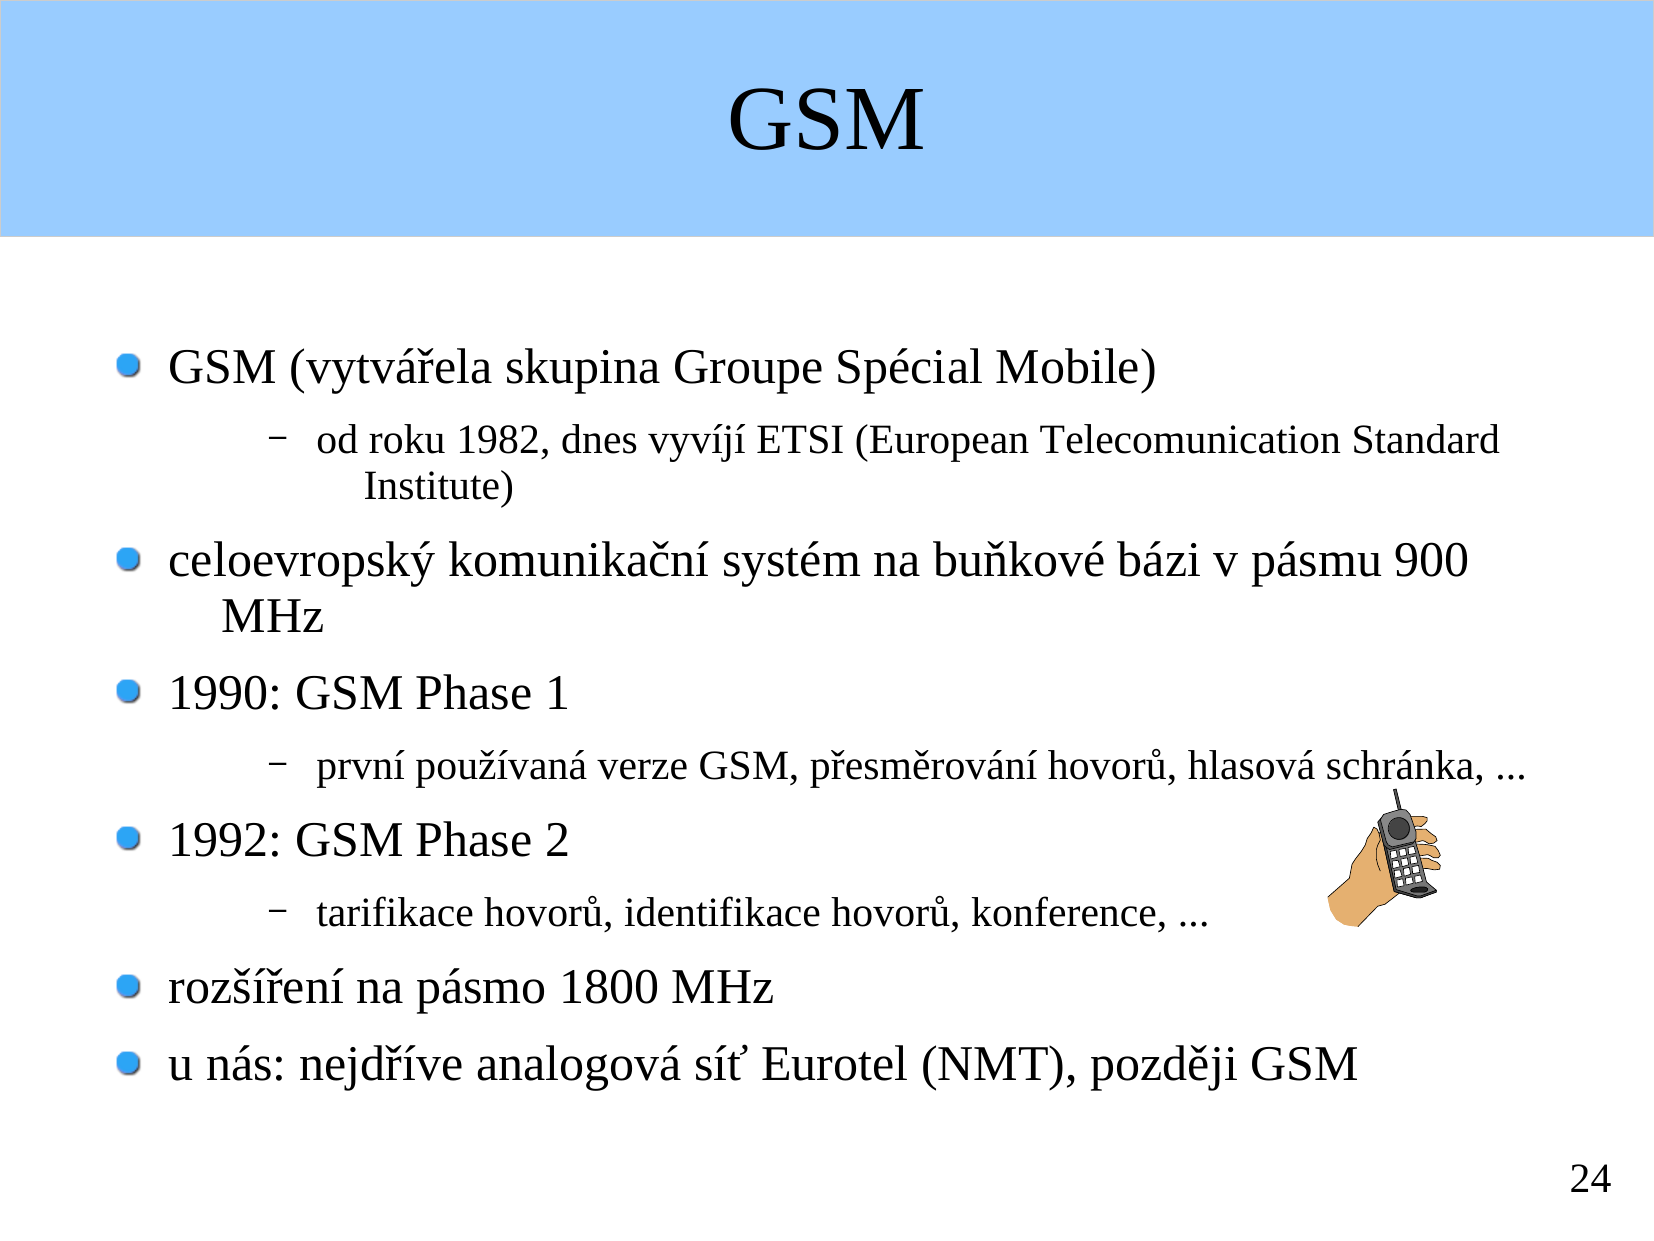

# GSM
GSM (vytvářela skupina Groupe Spécial Mobile)
od roku 1982, dnes vyvíjí ETSI (European Telecomunication Standard Institute)
celoevropský komunikační systém na buňkové bázi v pásmu 900 MHz
1990: GSM Phase 1
první používaná verze GSM, přesměrování hovorů, hlasová schránka, ...
1992: GSM Phase 2
tarifikace hovorů, identifikace hovorů, konference, ...
rozšíření na pásmo 1800 MHz
u nás: nejdříve analogová síť Eurotel (NMT), později GSM